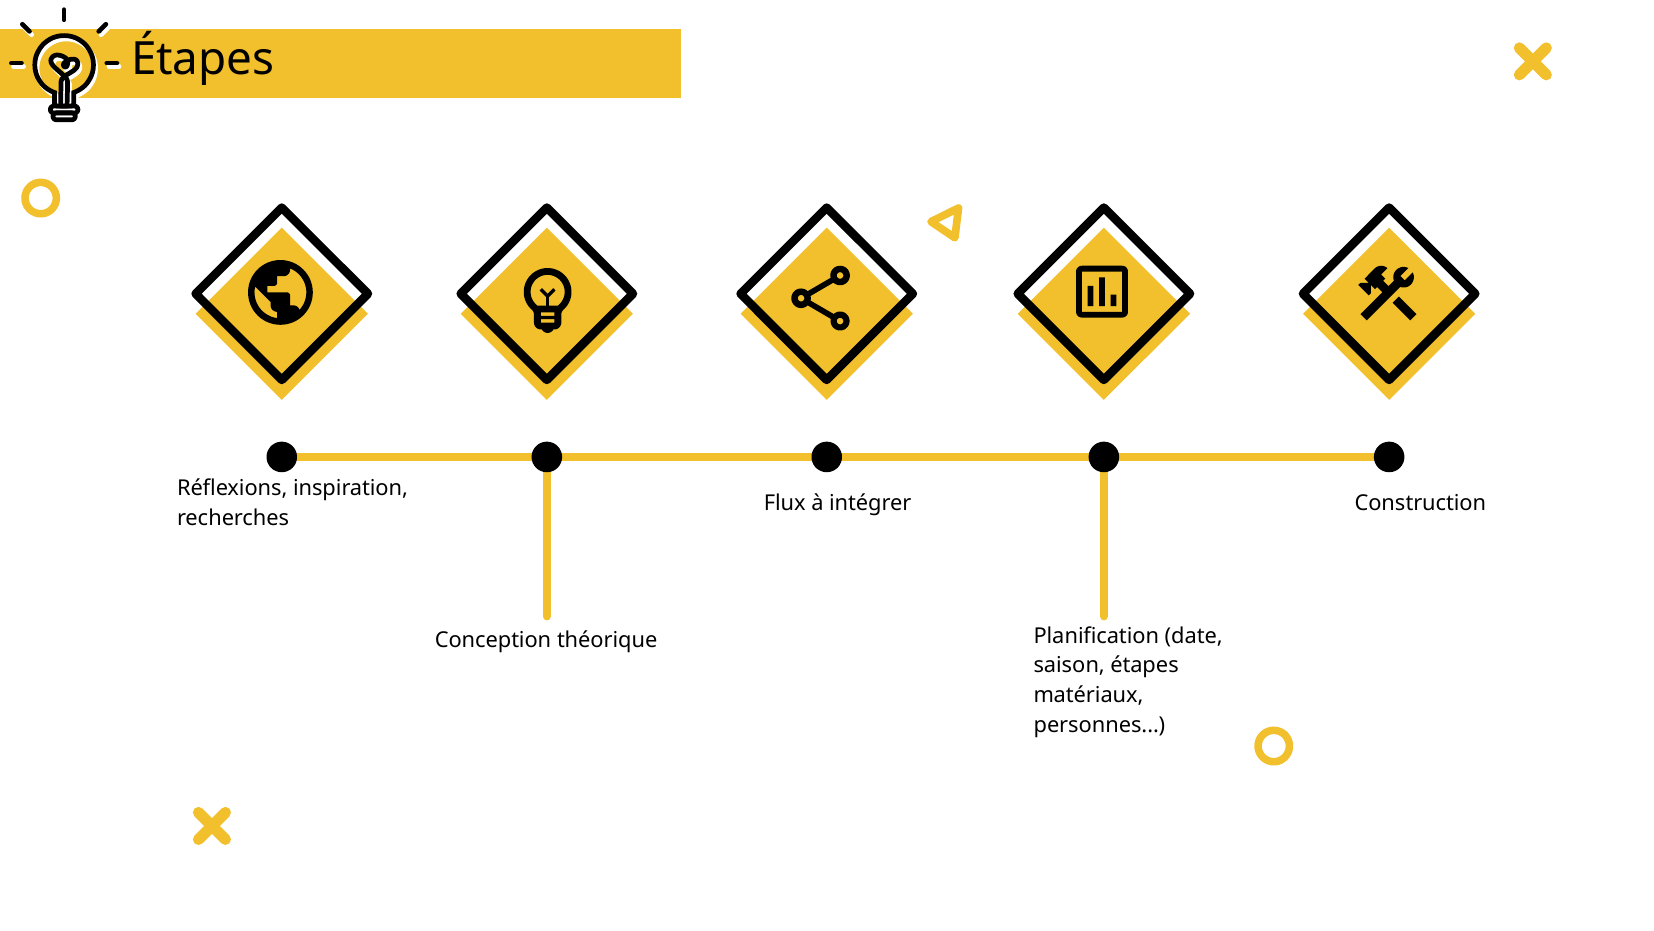

# Étapes
Réflexions, inspiration, recherches
Flux à intégrer
Construction
Conception théorique
Planification (date, saison, étapes matériaux, personnes...)